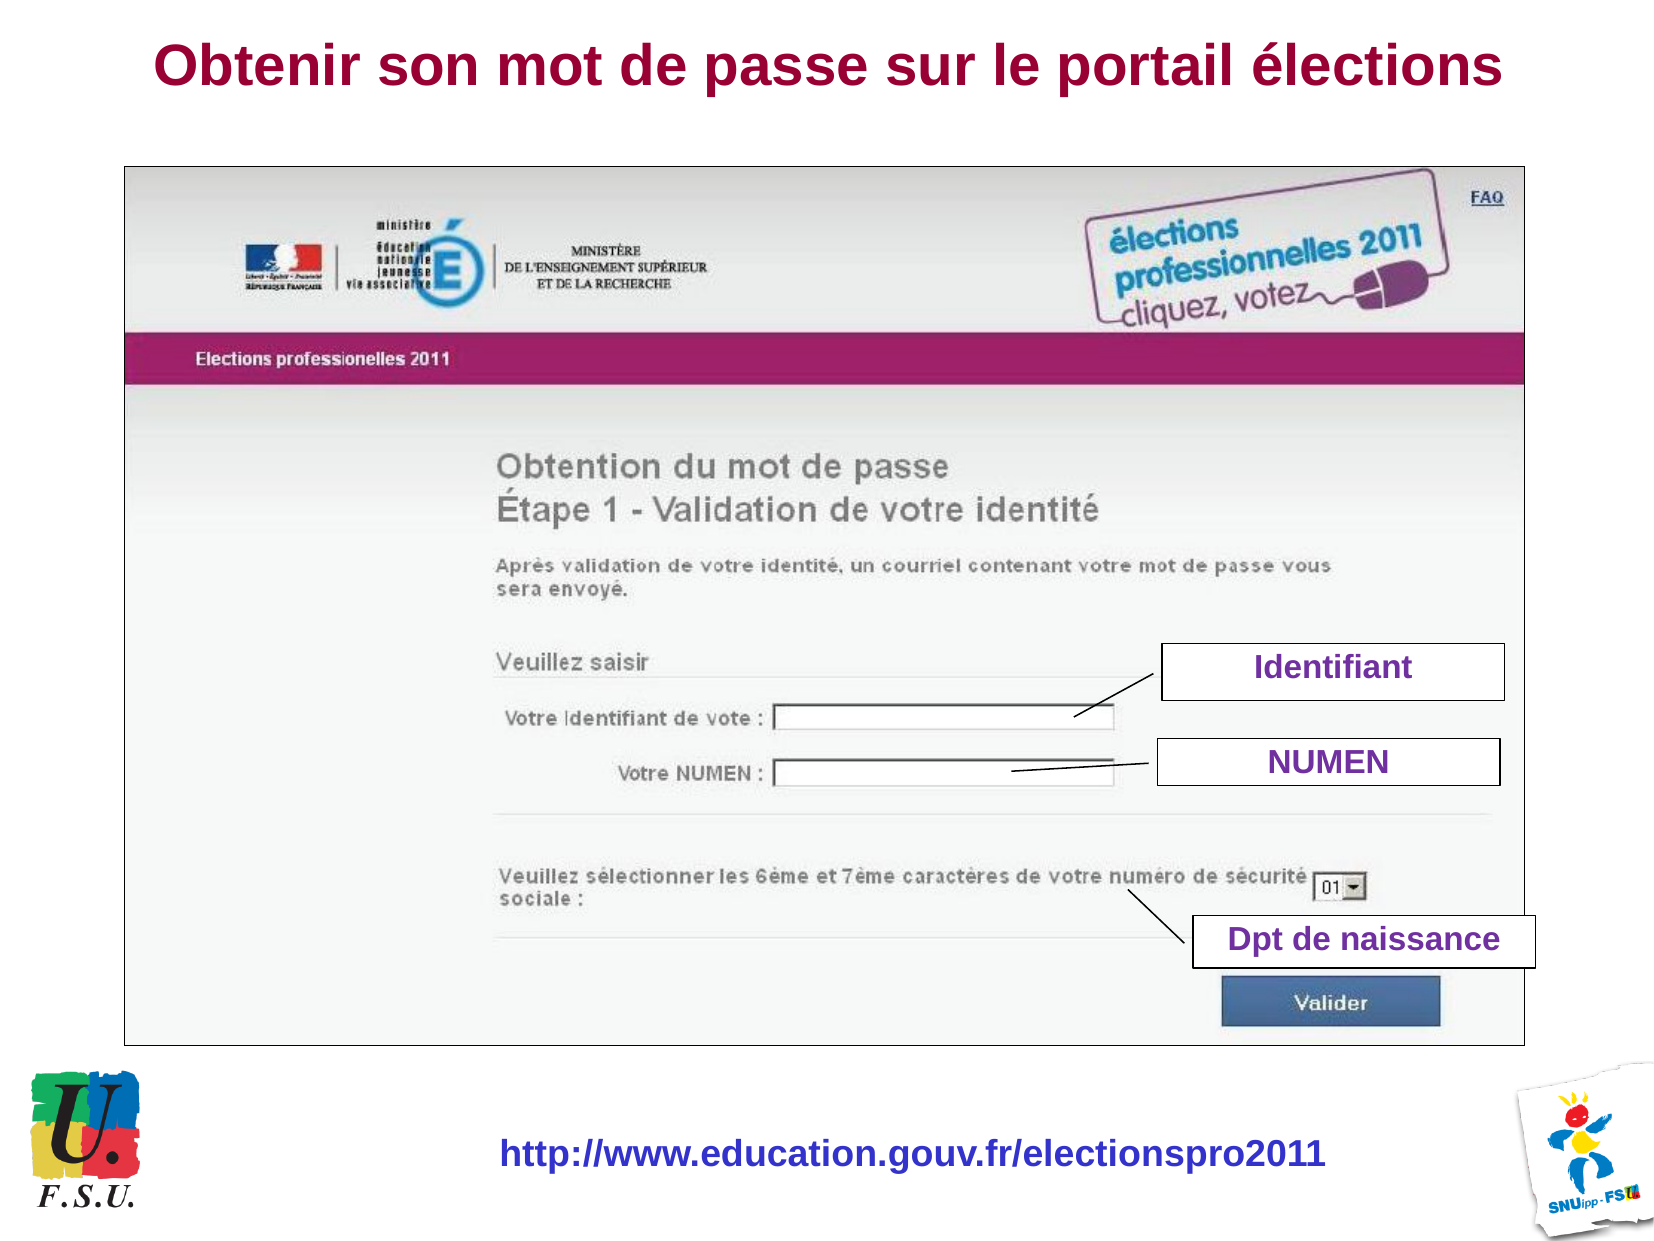

Obtenir son mot de passe sur le portail élections
Identifiant
NUMEN
Dpt de naissance
http://www.education.gouv.fr/electionspro2011